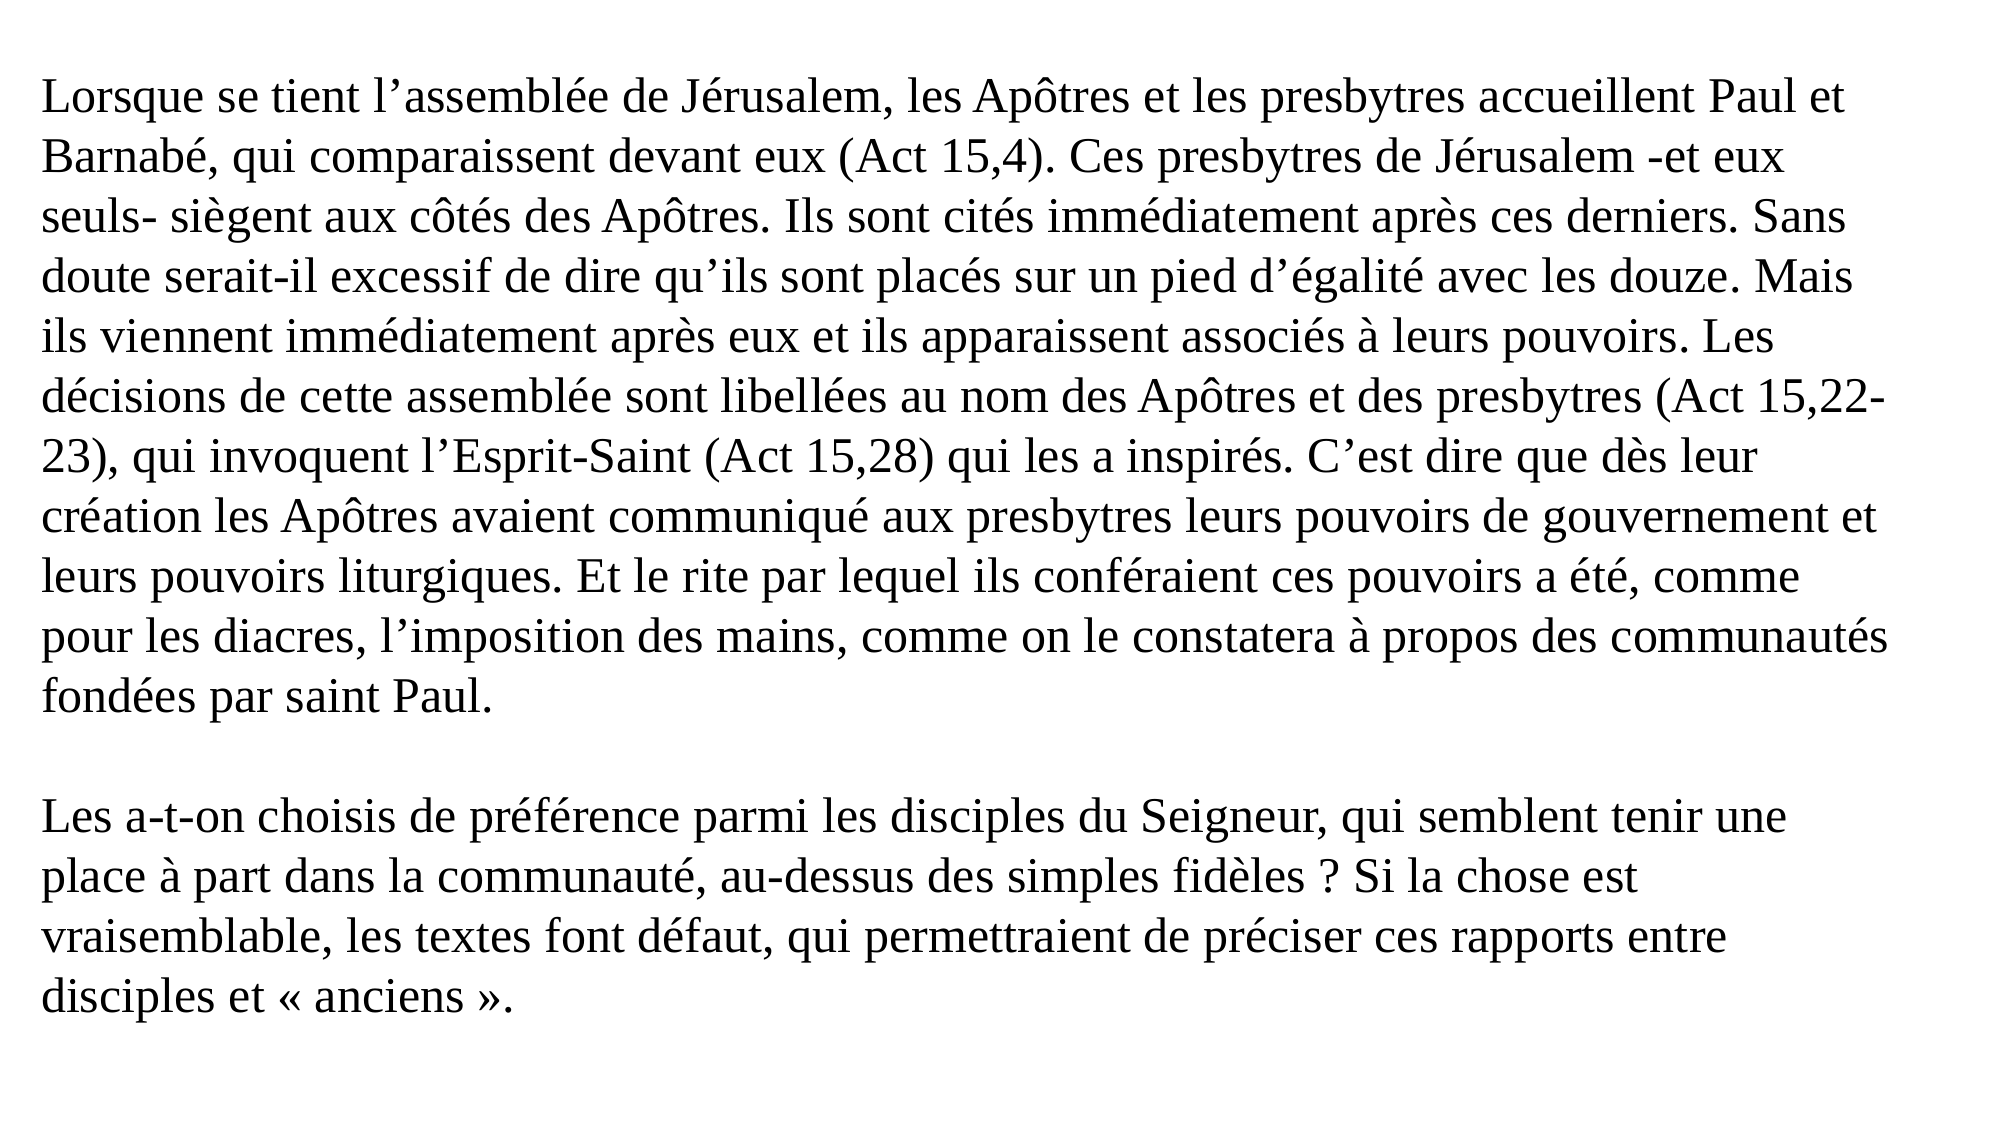

Lorsque se tient l’assemblée de Jérusalem, les Apôtres et les presbytres accueillent Paul et Barnabé, qui comparaissent devant eux (Act 15,4). Ces presbytres de Jérusalem -et eux seuls- siègent aux côtés des Apôtres. Ils sont cités immédiatement après ces derniers. Sans doute serait-il excessif de dire qu’ils sont placés sur un pied d’égalité avec les douze. Mais ils viennent immédiatement après eux et ils apparaissent associés à leurs pouvoirs. Les décisions de cette assemblée sont libellées au nom des Apôtres et des presbytres (Act 15,22-23), qui invoquent l’Esprit-Saint (Act 15,28) qui les a inspirés. C’est dire que dès leur création les Apôtres avaient communiqué aux presbytres leurs pouvoirs de gouvernement et leurs pouvoirs liturgiques. Et le rite par lequel ils conféraient ces pouvoirs a été, comme pour les diacres, l’imposition des mains, comme on le constatera à propos des communautés fondées par saint Paul.
Les a-t-on choisis de préférence parmi les disciples du Seigneur, qui semblent tenir une place à part dans la communauté, au-dessus des simples fidèles ? Si la chose est vraisemblable, les textes font défaut, qui permettraient de préciser ces rapports entre disciples et « anciens ».